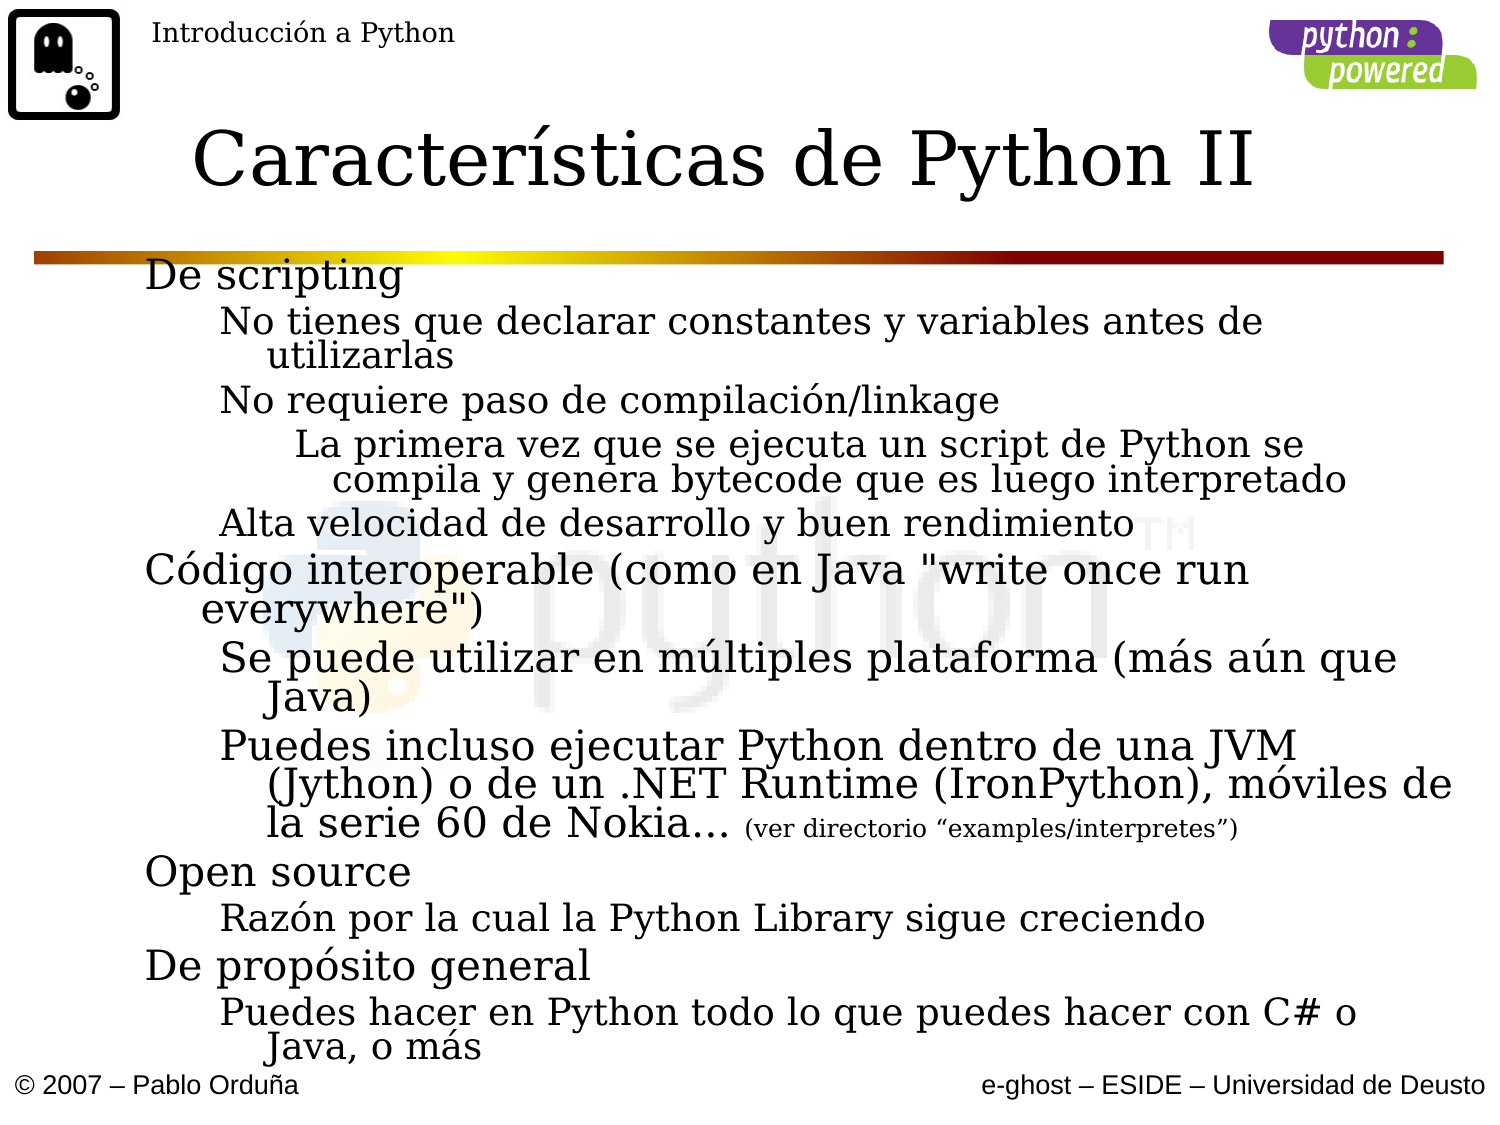

# Características de Python II
De scripting
No tienes que declarar constantes y variables antes de utilizarlas
No requiere paso de compilación/linkage
La primera vez que se ejecuta un script de Python se compila y genera bytecode que es luego interpretado
Alta velocidad de desarrollo y buen rendimiento
Código interoperable (como en Java "write once run everywhere")
Se puede utilizar en múltiples plataforma (más aún que Java)
Puedes incluso ejecutar Python dentro de una JVM (Jython) o de un .NET Runtime (IronPython), móviles de la serie 60 de Nokia... (ver directorio “examples/interpretes”)
Open source
Razón por la cual la Python Library sigue creciendo
De propósito general
Puedes hacer en Python todo lo que puedes hacer con C# o Java, o más